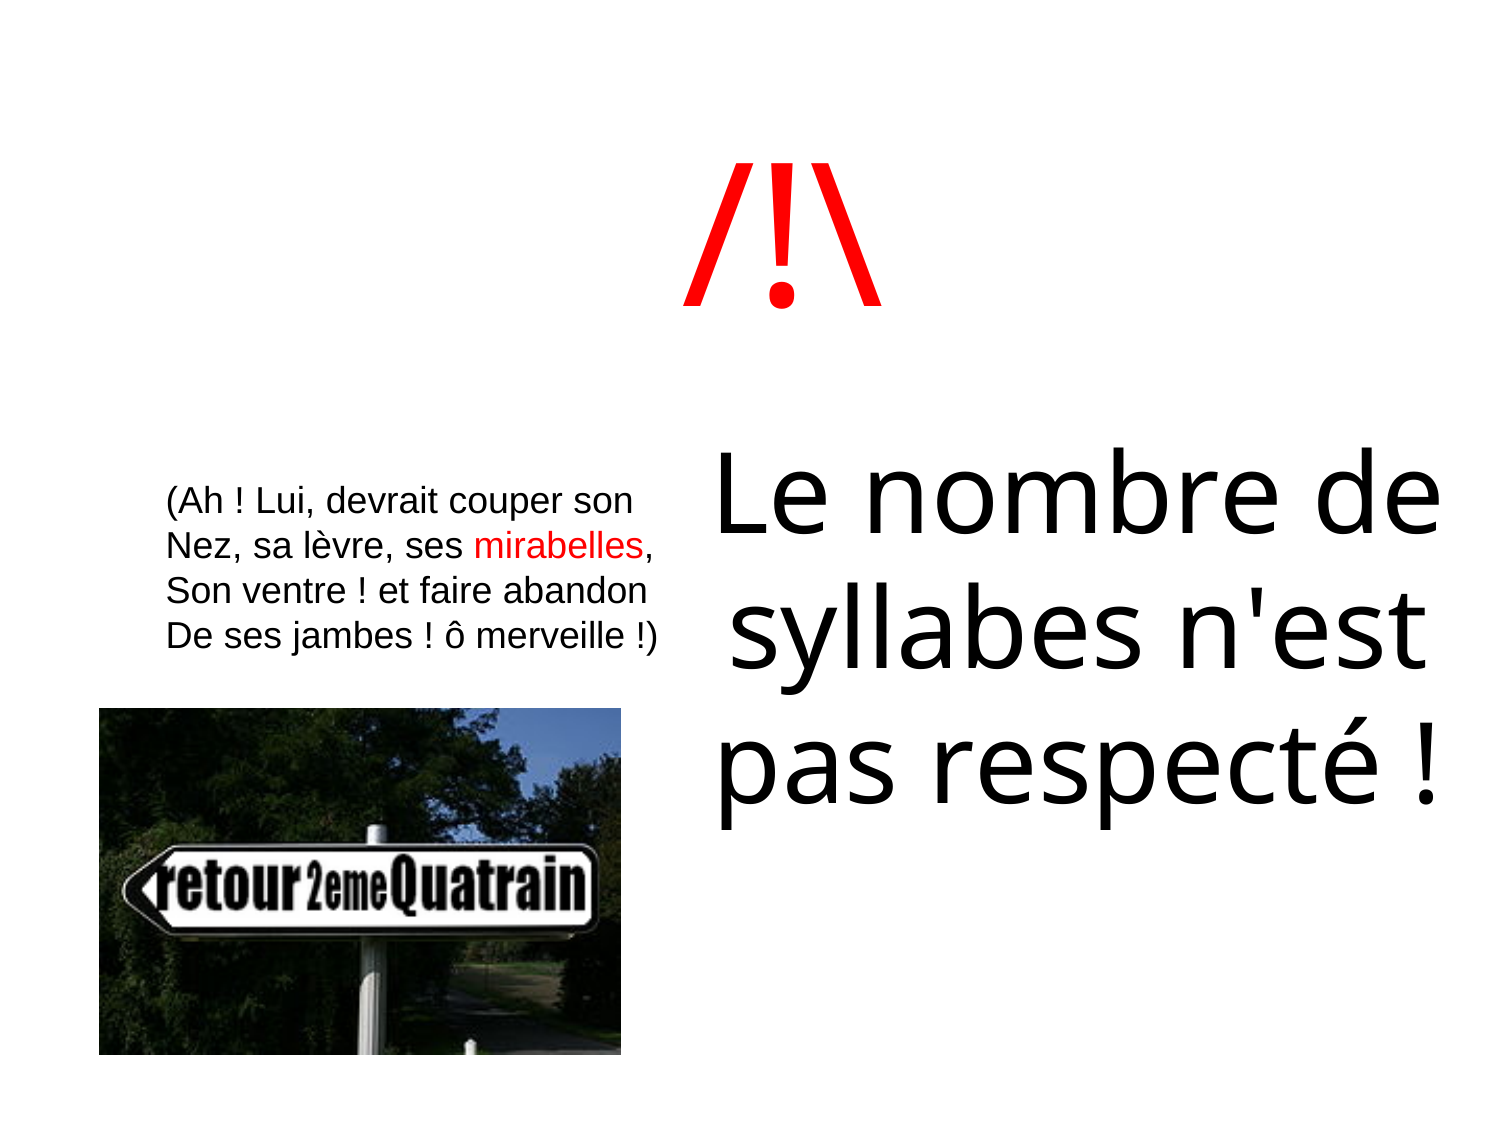

/!\
Le nombre de syllabes n'est pas respecté !
(Ah ! Lui, devrait couper son
Nez, sa lèvre, ses mirabelles,
Son ventre ! et faire abandon
De ses jambes ! ô merveille !)